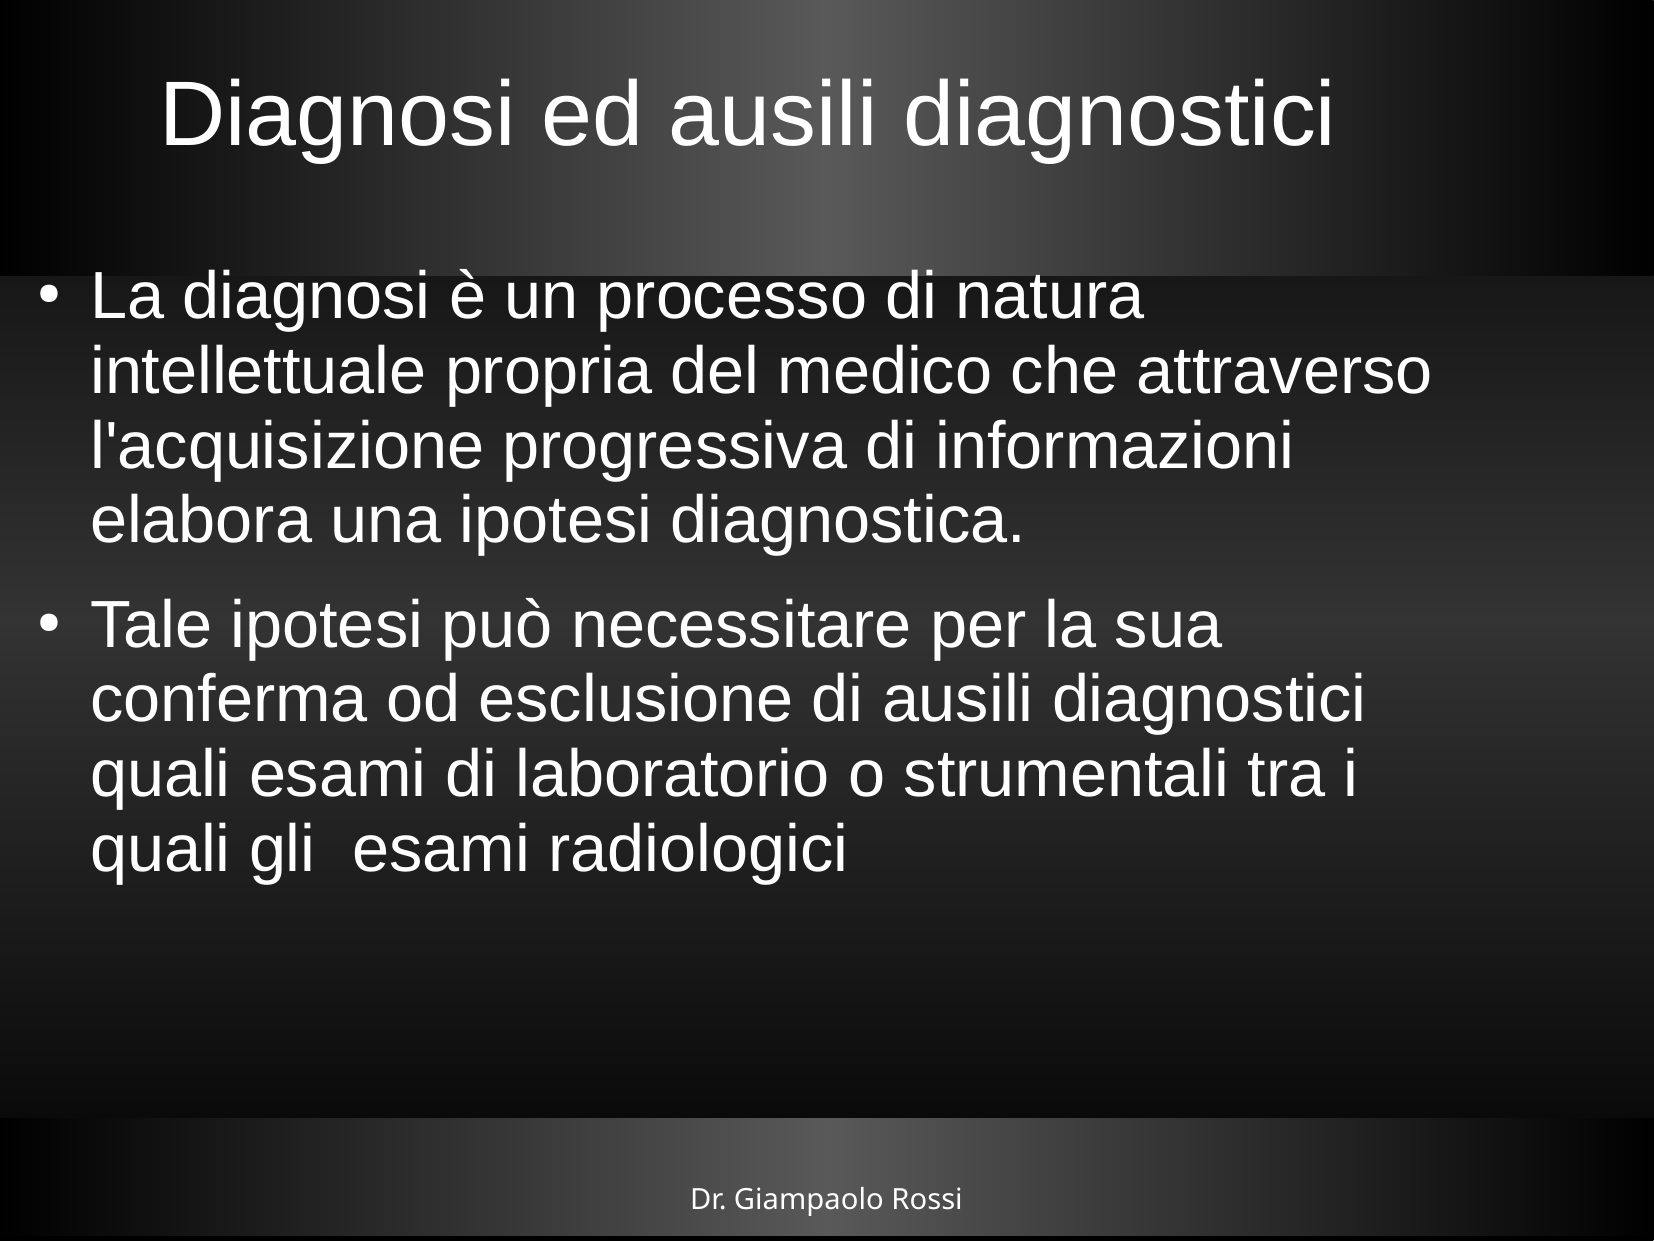

Diagnosi ed ausili diagnostici
#
La diagnosi è un processo di natura intellettuale propria del medico che attraverso l'acquisizione progressiva di informazioni elabora una ipotesi diagnostica.
Tale ipotesi può necessitare per la sua conferma od esclusione di ausili diagnostici quali esami di laboratorio o strumentali tra i quali gli esami radiologici